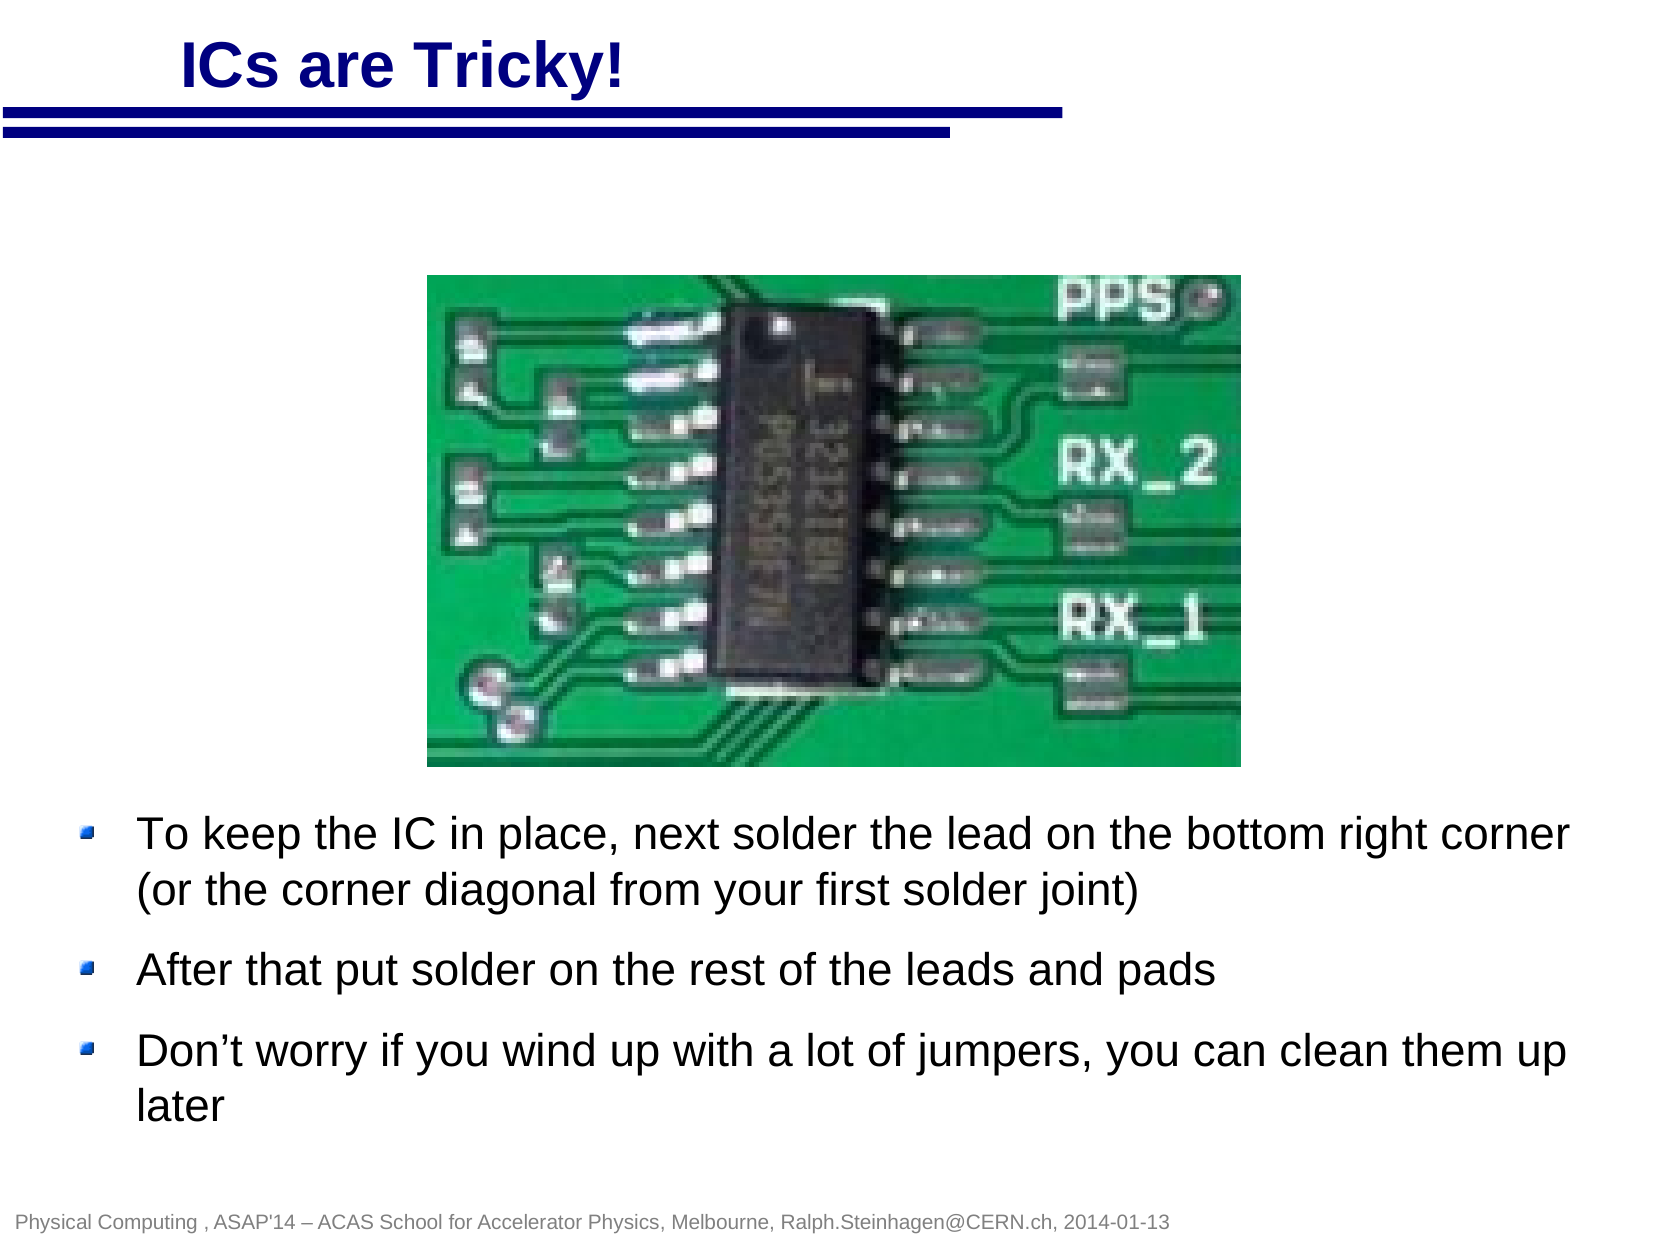

# ICs are Tricky!
To keep the IC in place, next solder the lead on the bottom right corner (or the corner diagonal from your first solder joint)
After that put solder on the rest of the leads and pads
Don’t worry if you wind up with a lot of jumpers, you can clean them up later